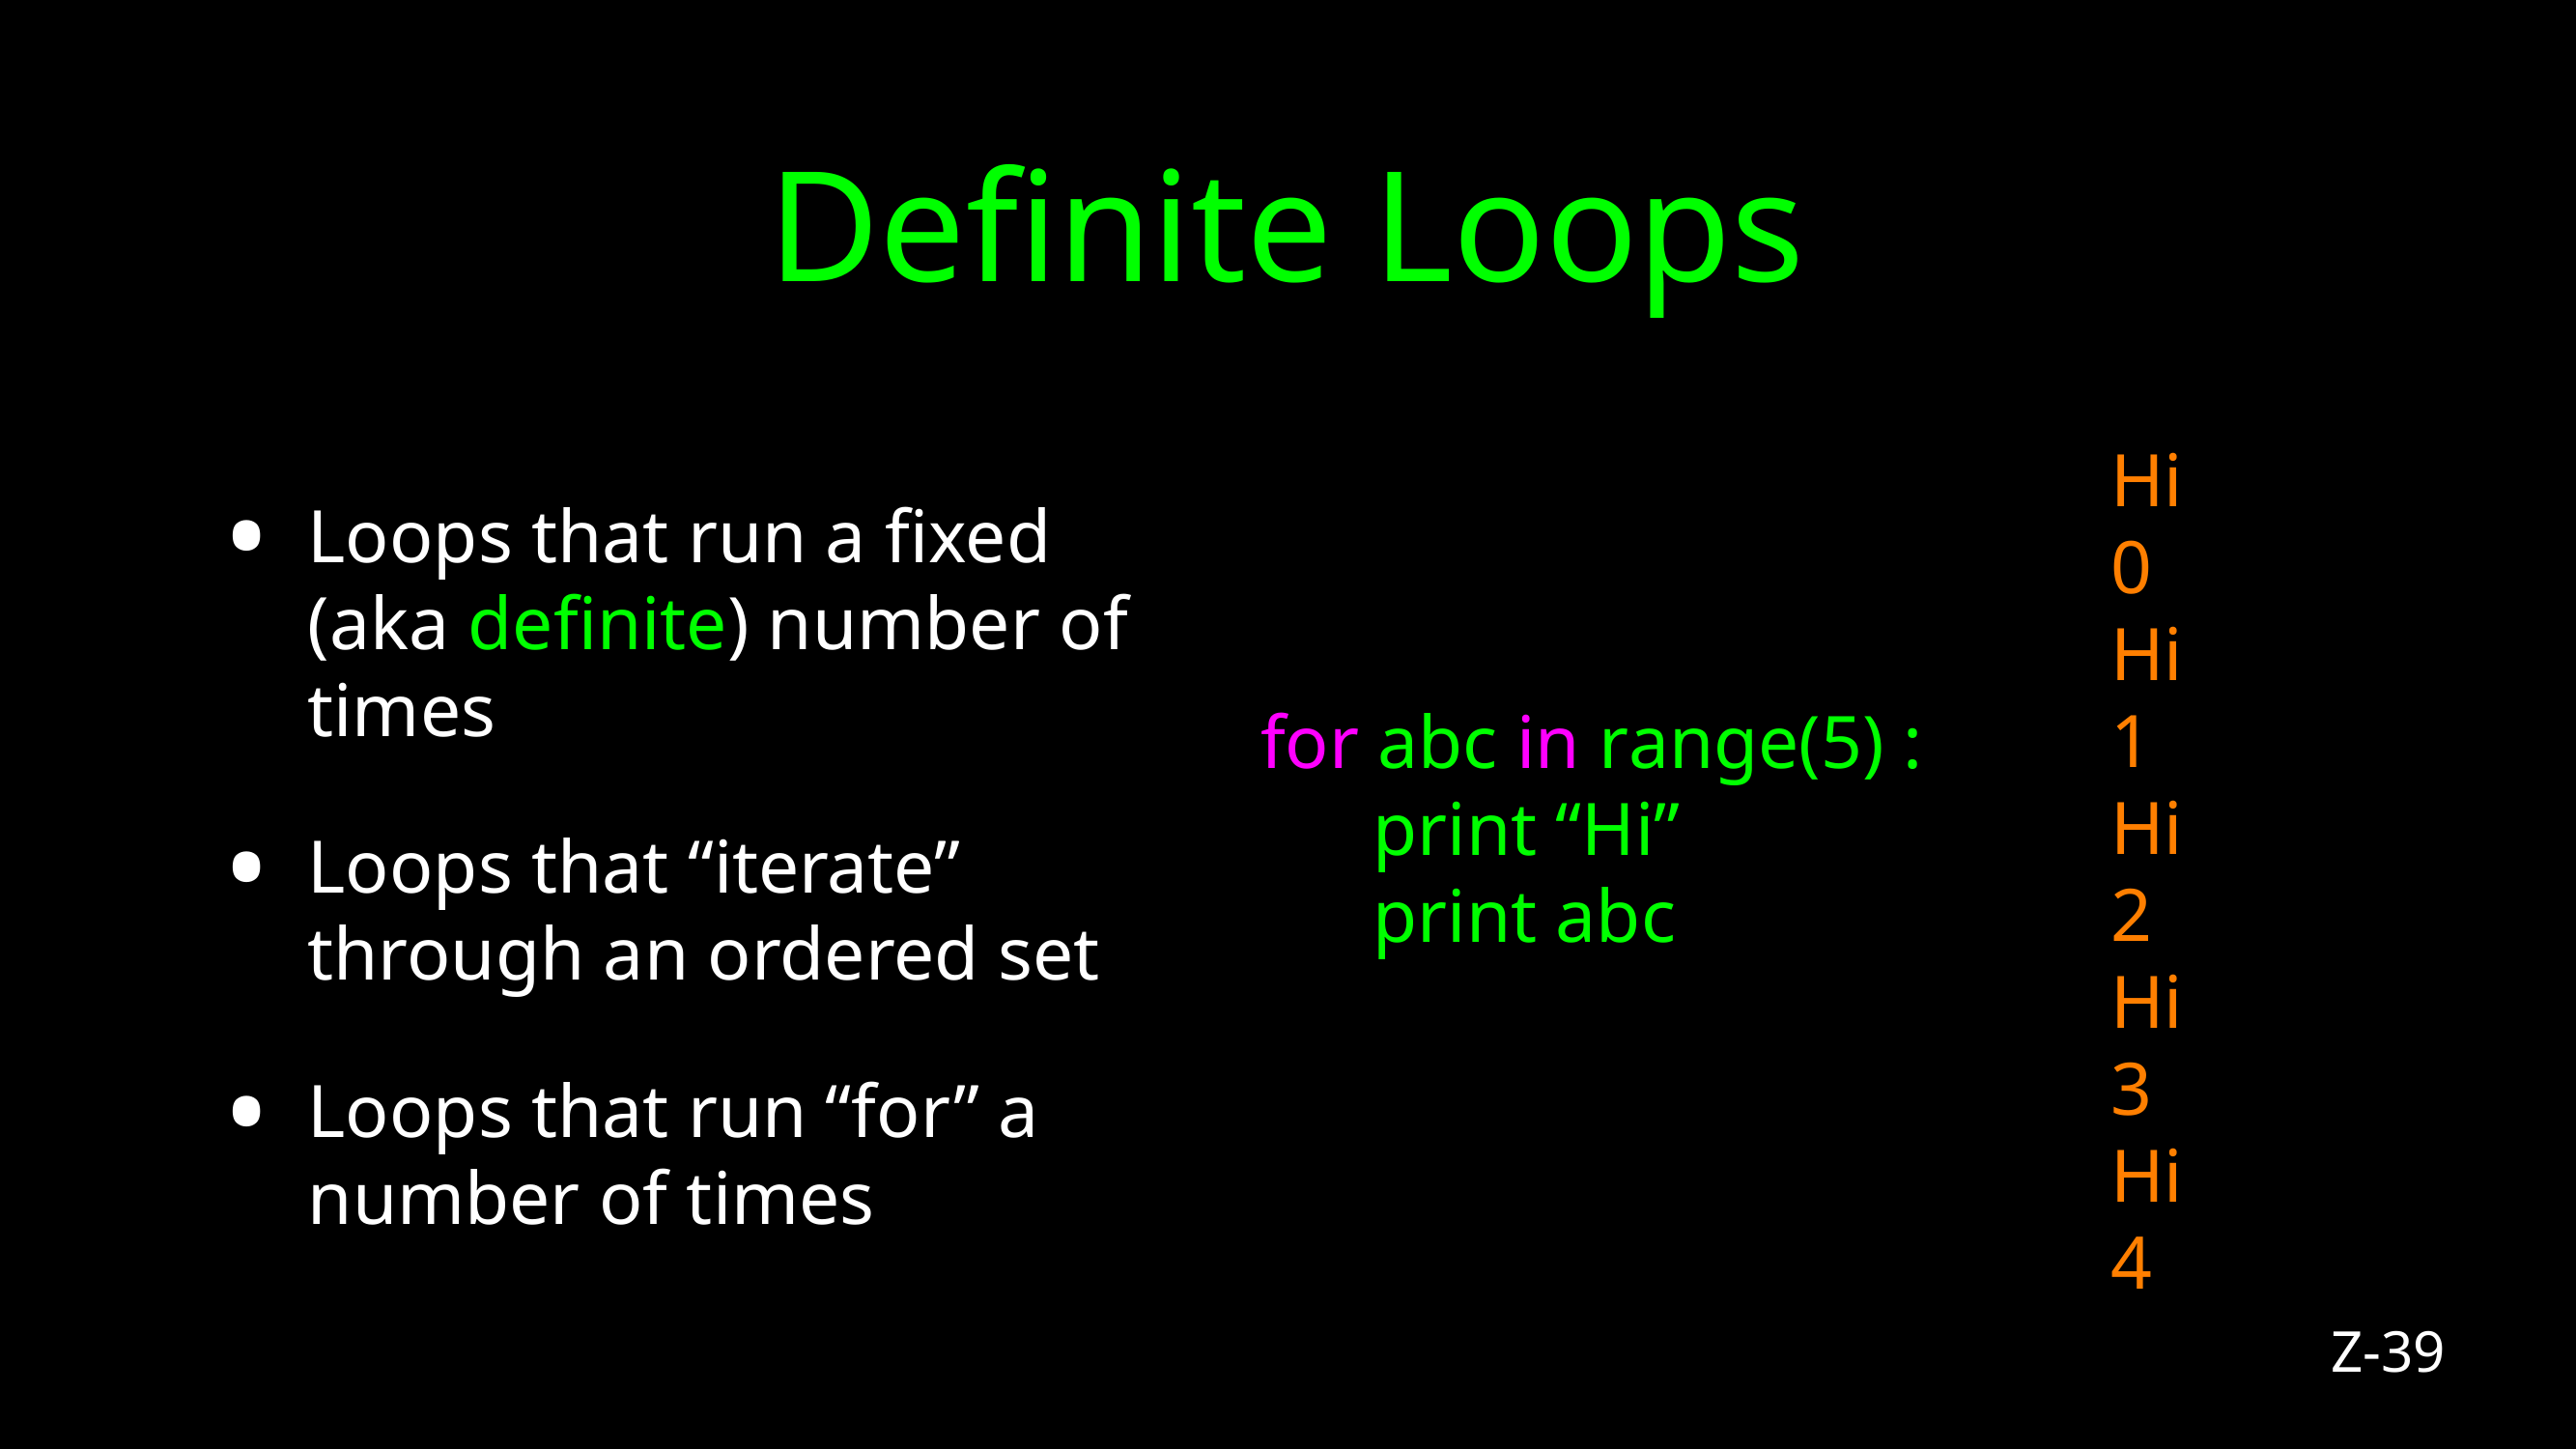

# Definite Loops
Loops that run a fixed (aka definite) number of times
Loops that “iterate” through an ordered set
Loops that run “for” a number of times
Hi
0
Hi
1
Hi
2
Hi
3
Hi
4
for abc in range(5) :
 print “Hi”
 print abc
Z-39